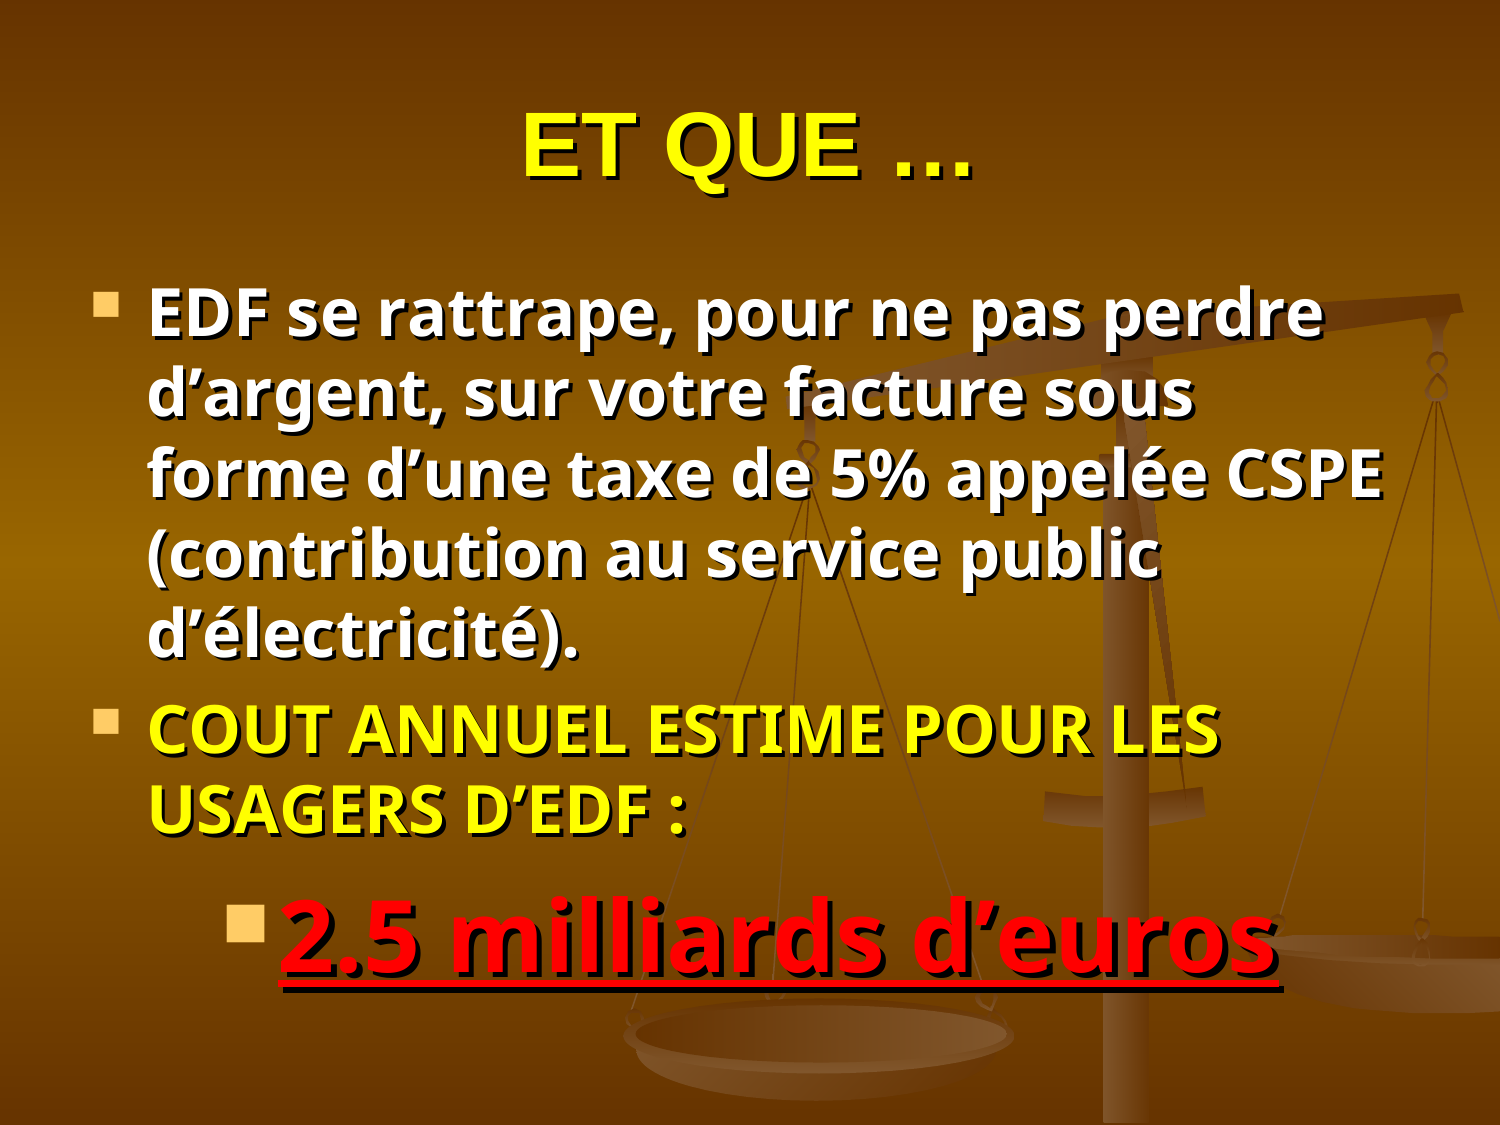

# ET QUE …
EDF se rattrape, pour ne pas perdre d’argent, sur votre facture sous forme d’une taxe de 5% appelée CSPE (contribution au service public d’électricité).
COUT ANNUEL ESTIME POUR LES USAGERS D’EDF :
2.5 milliards d’euros